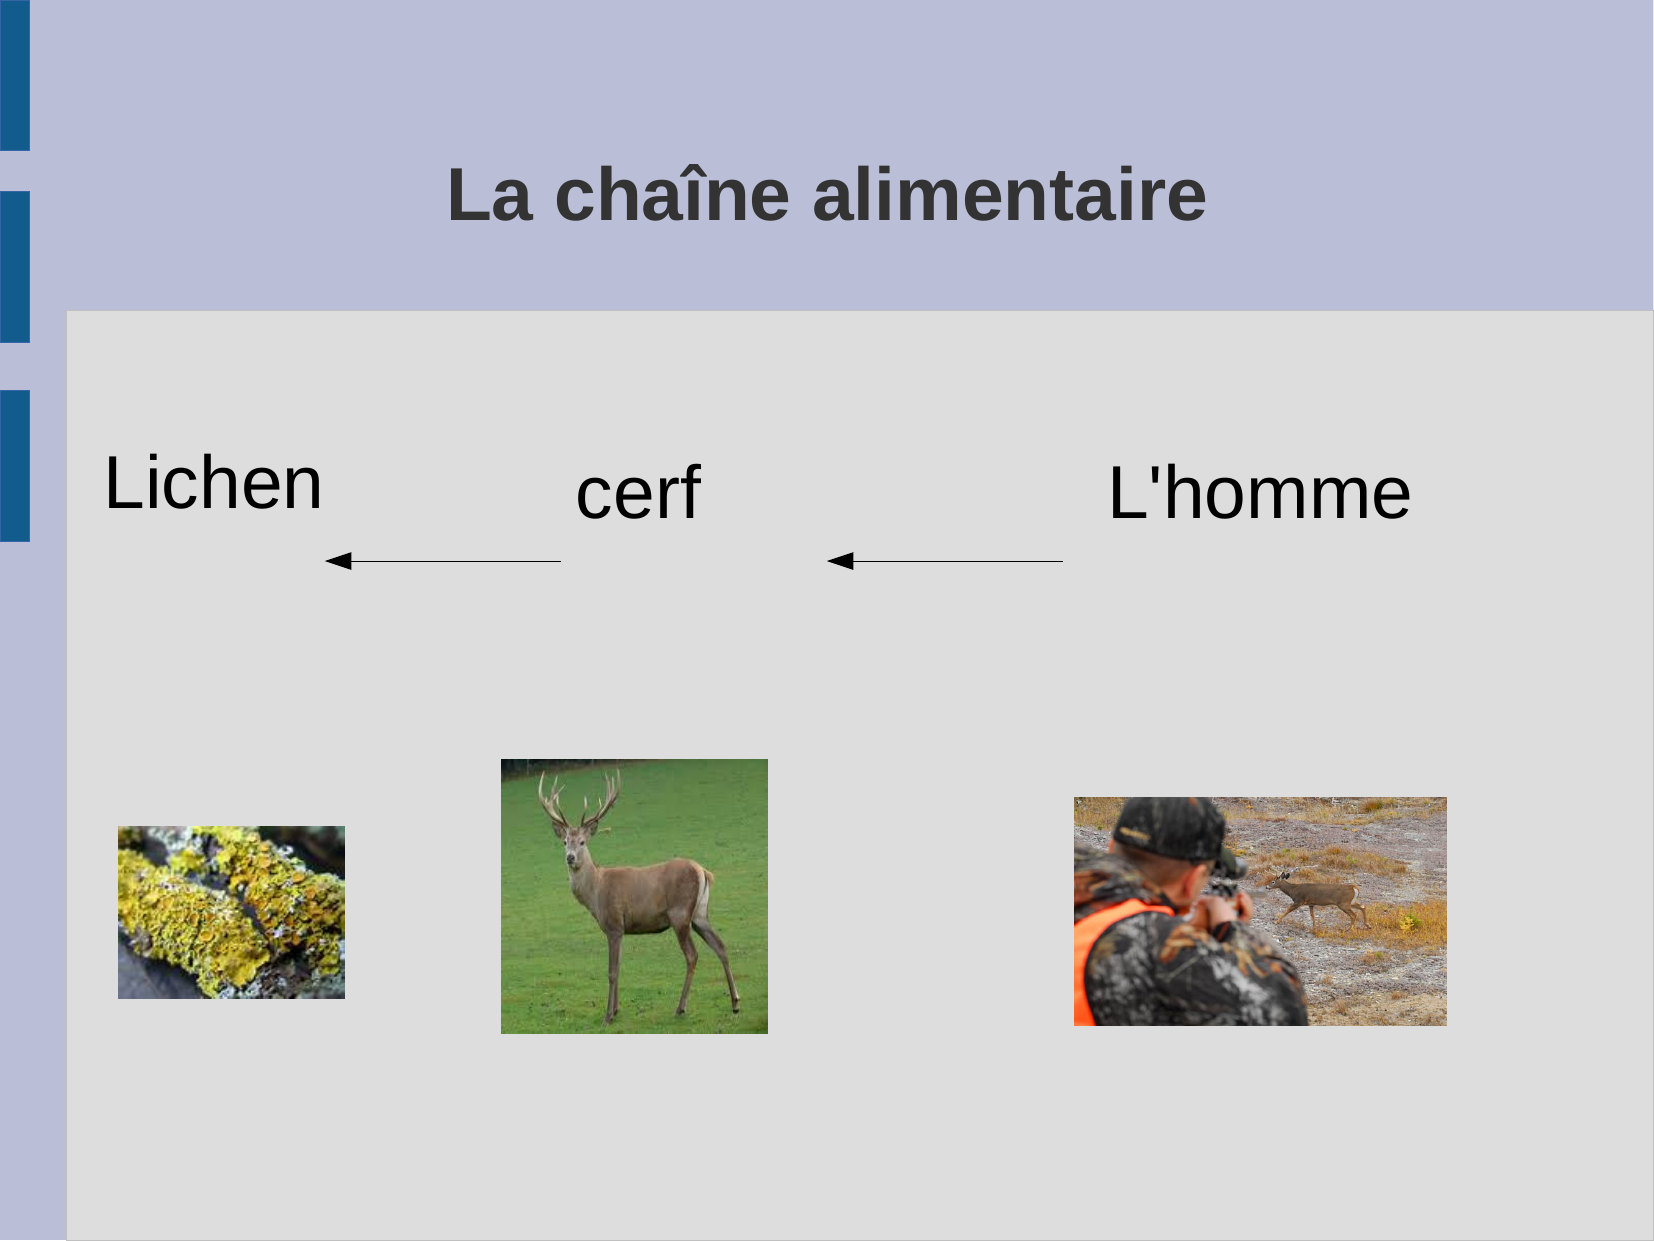

# La chaîne alimentaire
Lichen
cerf
L'homme